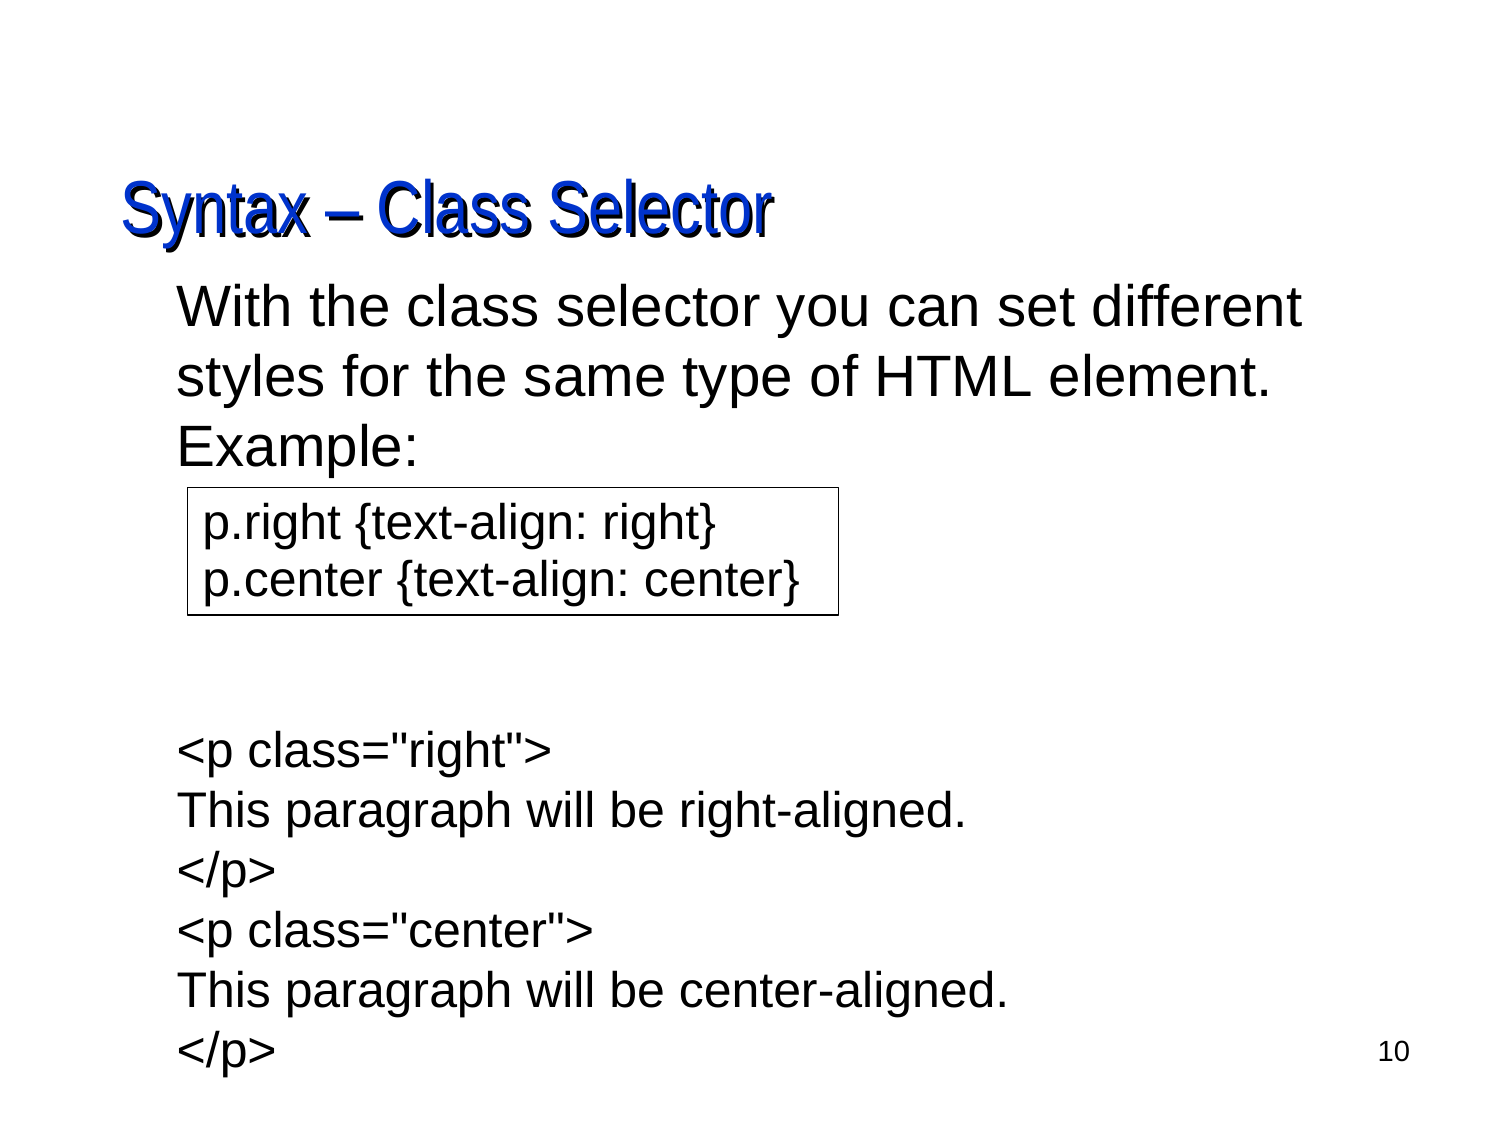

Syntax – Class Selector
With the class selector you can set different styles for the same type of HTML element.
Example:
<p class="right">
This paragraph will be right-aligned.
</p>
<p class="center">
This paragraph will be center-aligned.
</p>
p.right {text-align: right}
p.center {text-align: center}
10